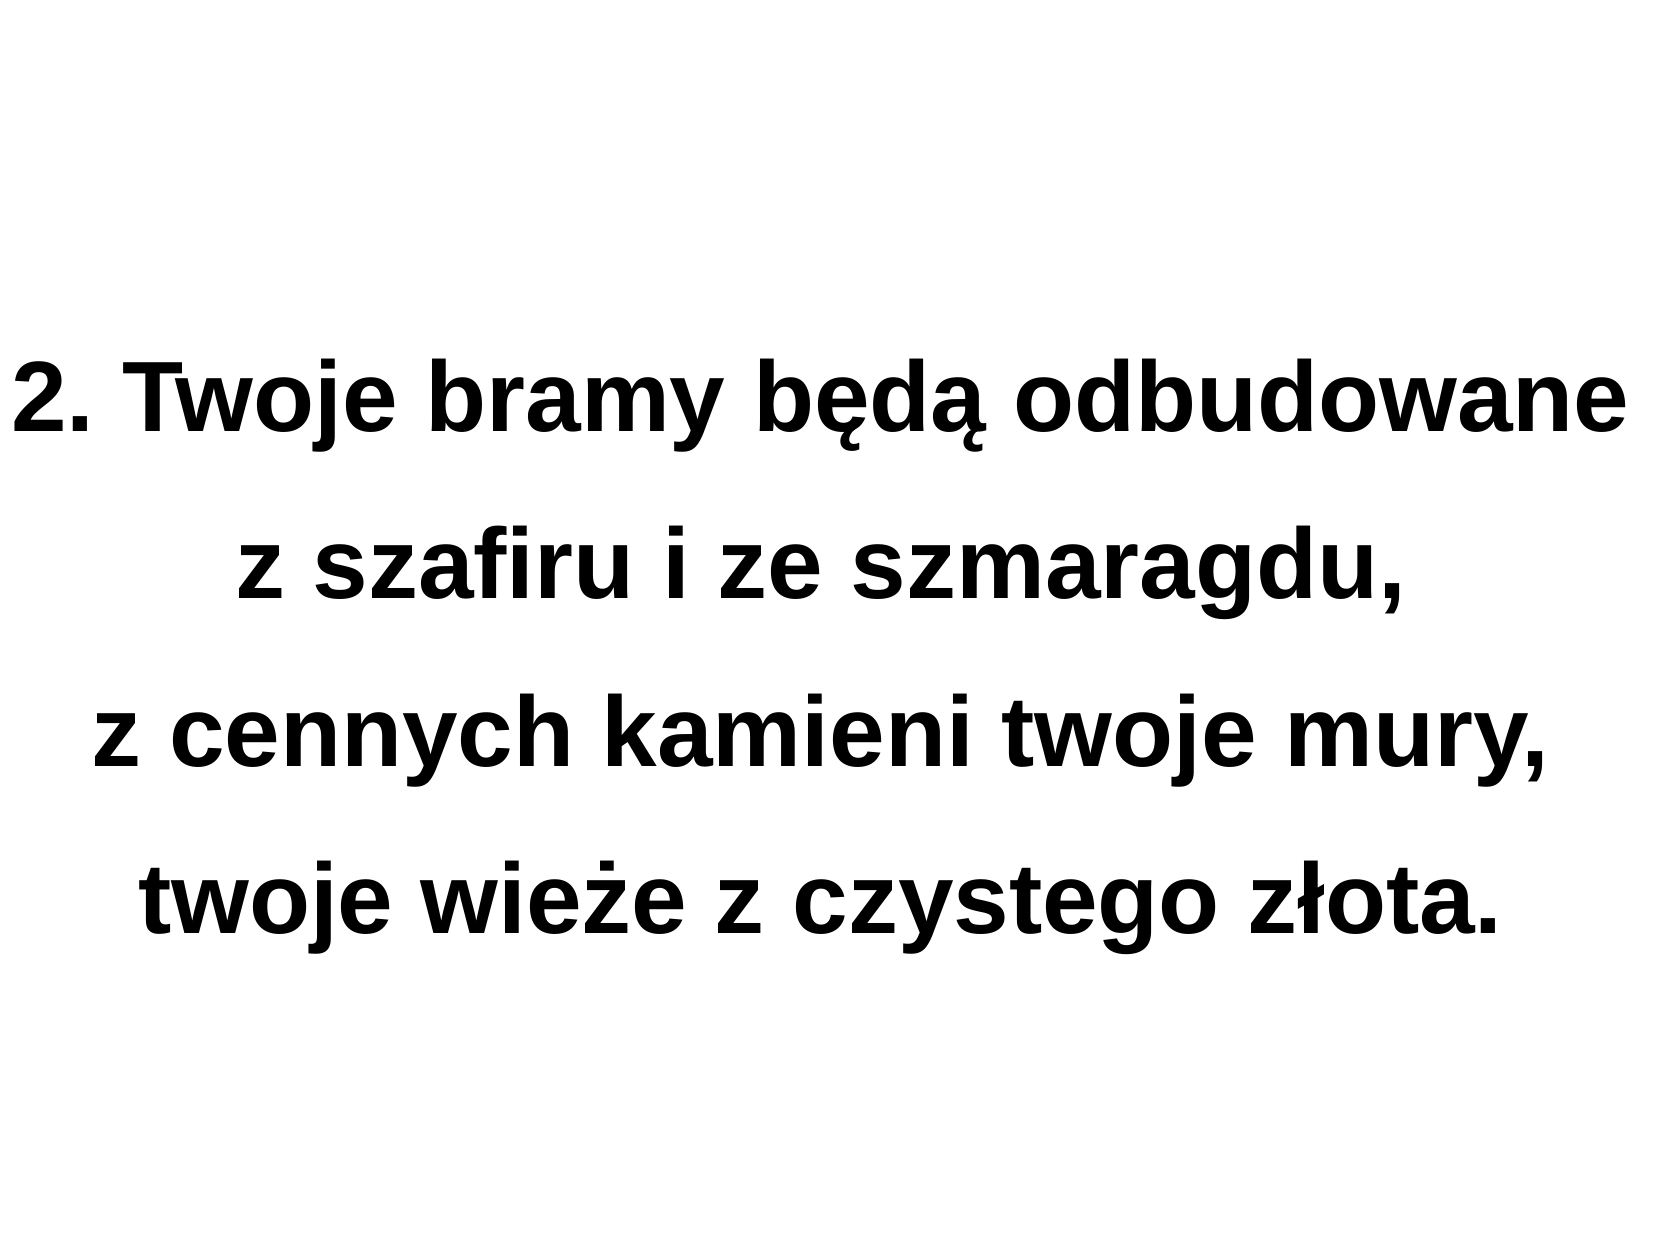

# 2. Twoje bramy będą odbudowane
z szafiru i ze szmaragdu,
z cennych kamieni twoje mury,
twoje wieże z czystego złota.